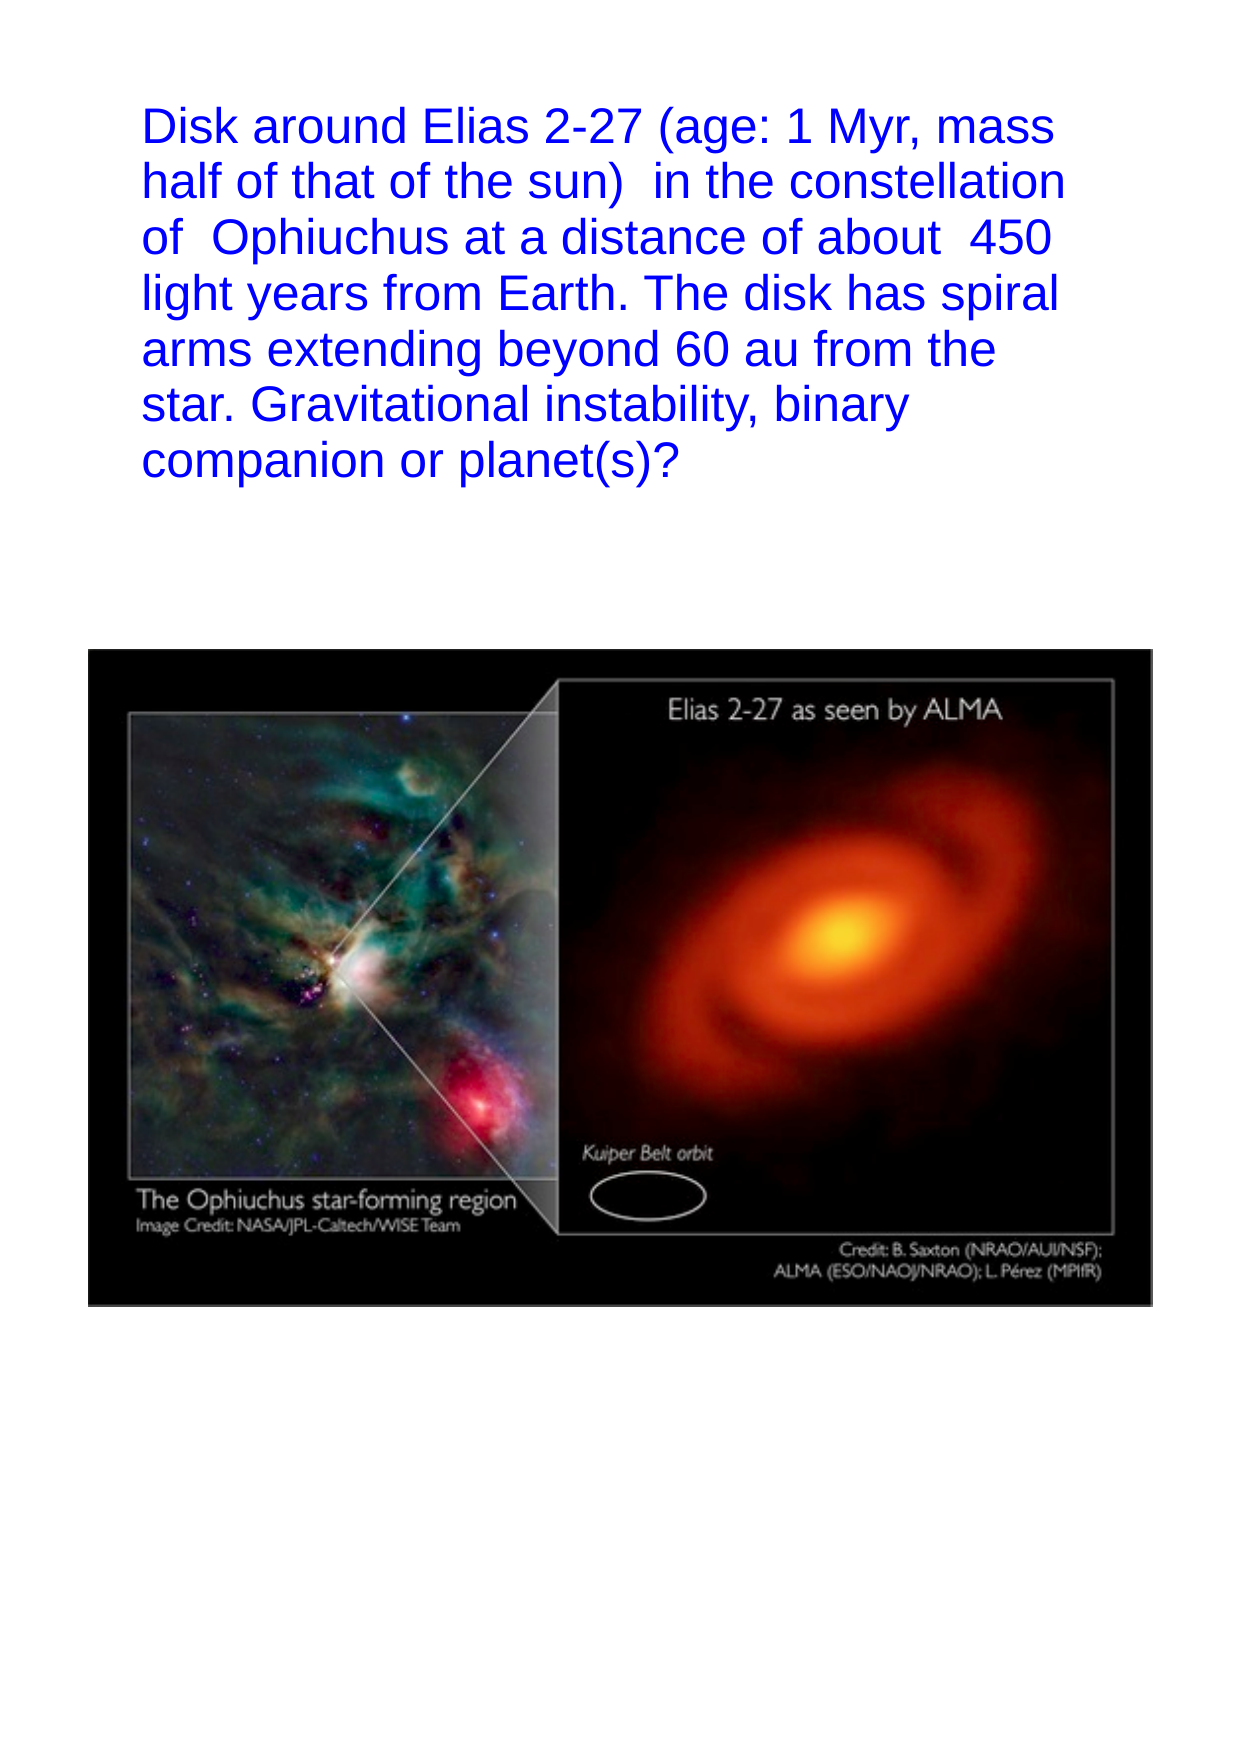

Disk around Elias 2-27 (age: 1 Myr, mass half of that of the sun) in the constellation of Ophiuchus at a distance of about 450 light years from Earth. The disk has spiral arms extending beyond 60 au from the star. Gravitational instability, binary companion or planet(s)?